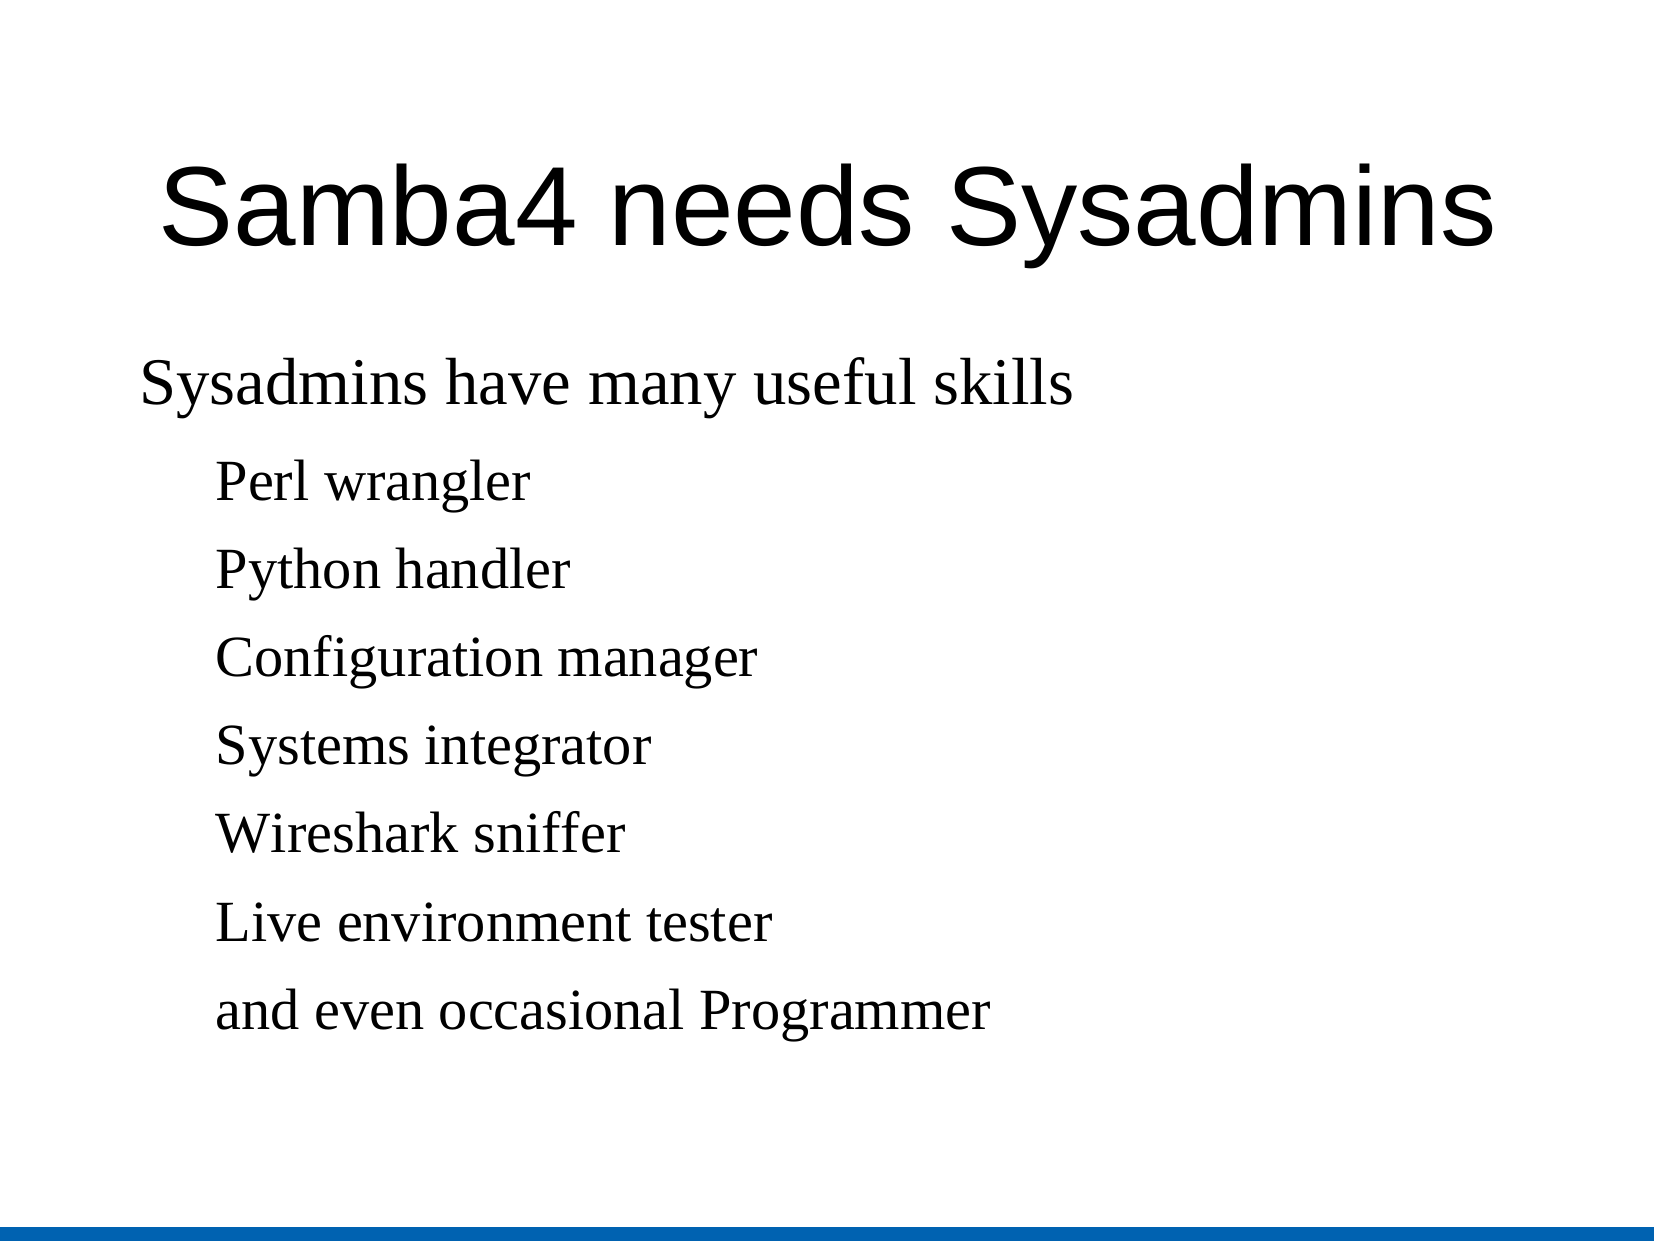

# Samba4 needs Sysadmins
Sysadmins have many useful skills
Perl wrangler
Python handler
Configuration manager
Systems integrator
Wireshark sniffer
Live environment tester
and even occasional Programmer